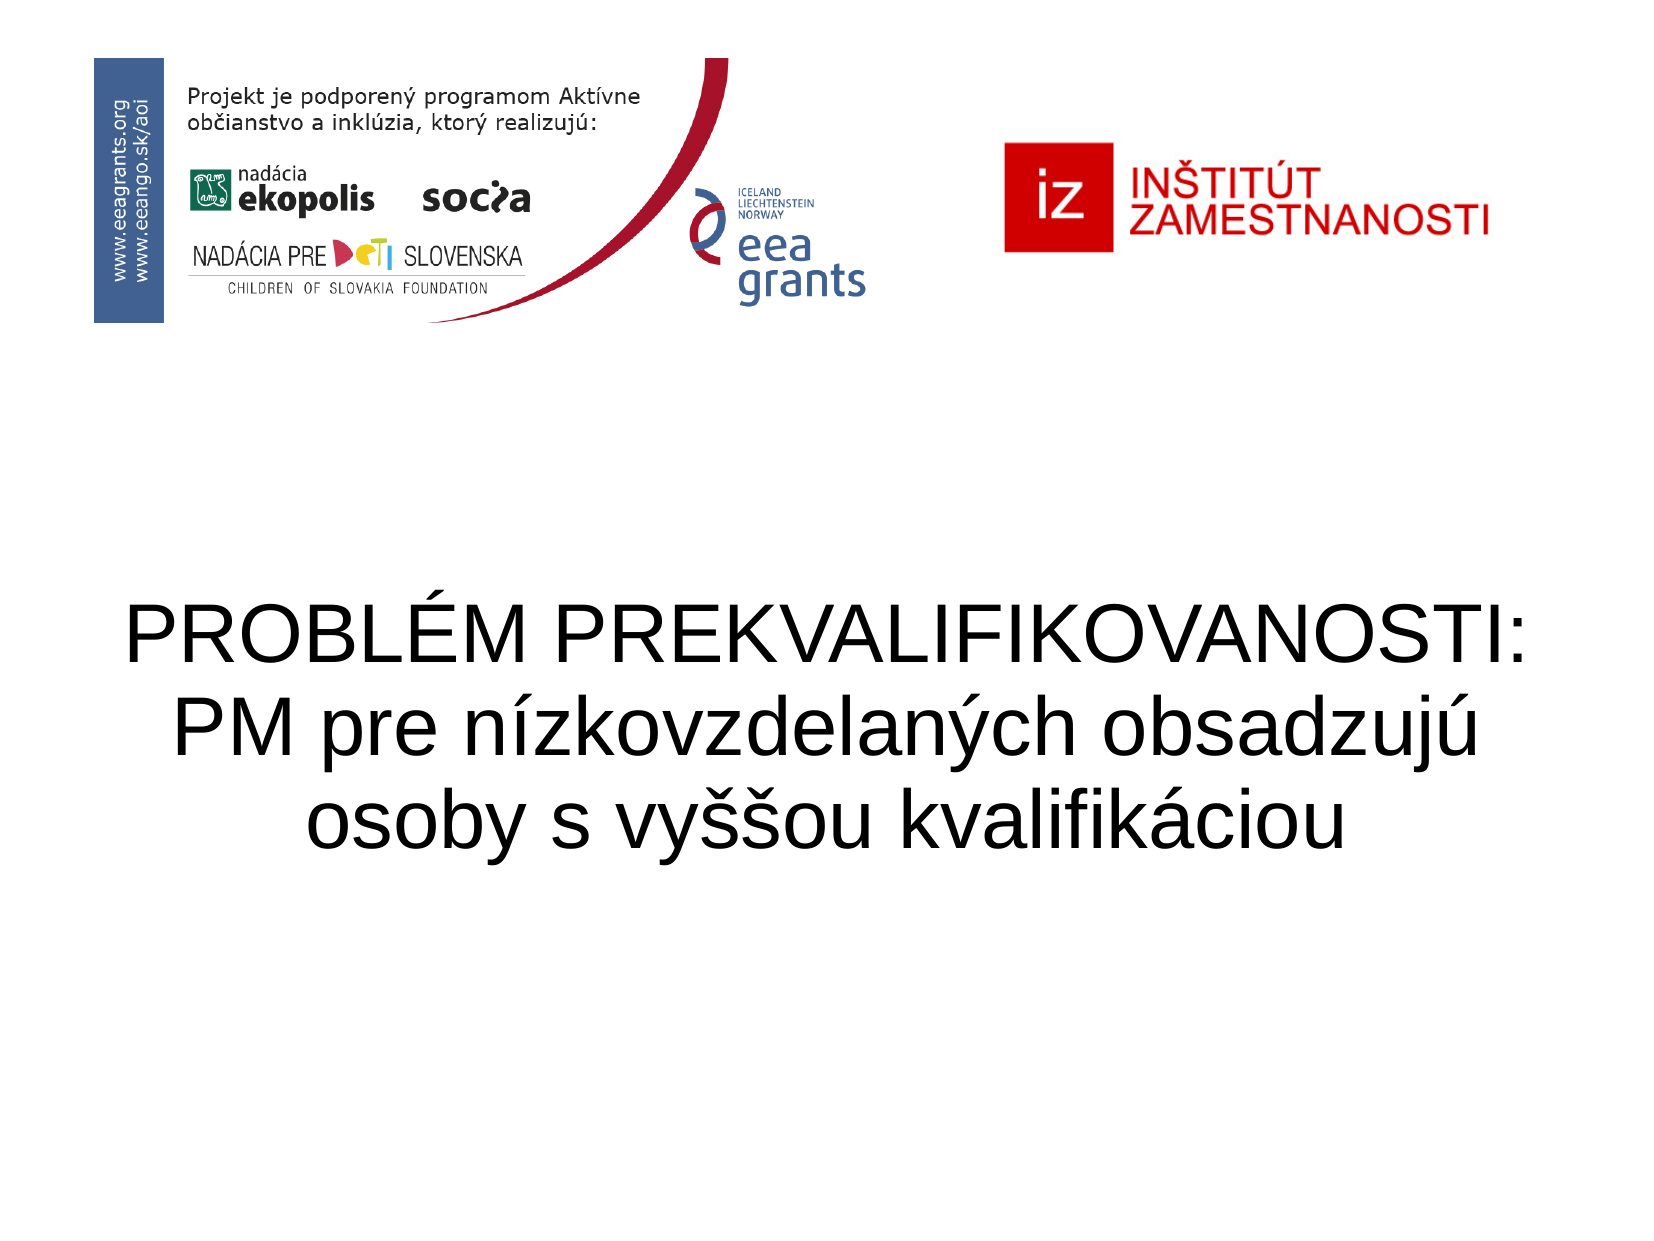

# PROBLÉM PREKVALIFIKOVANOSTI:
PM pre nízkovzdelaných obsadzujú osoby s vyššou kvalifikáciou